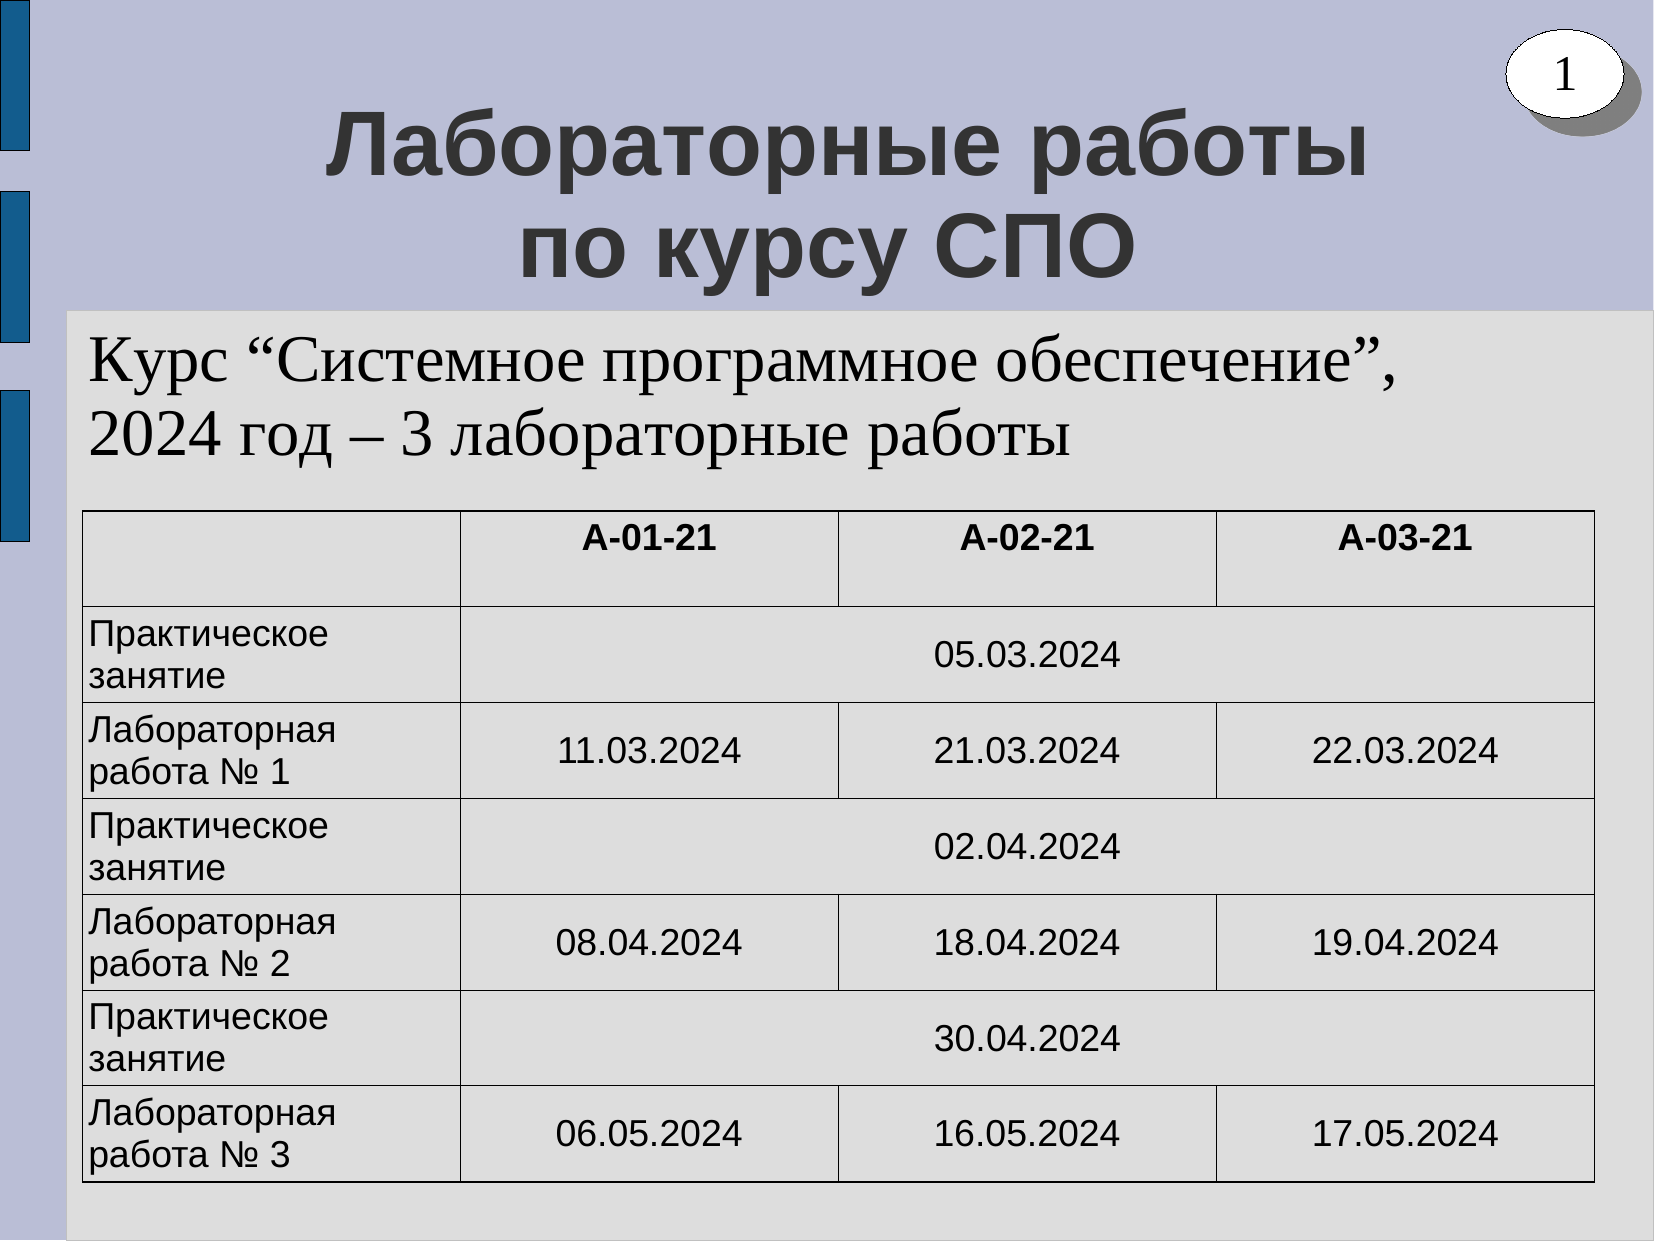

1
# Лабораторные работы по курсу СПО
Курс “Системное программное обеспечение”,
2024 год – 3 лабораторные работы
| | A-01-21 | A-02-21 | A-03-21 |
| --- | --- | --- | --- |
| Практическое занятие | 05.03.2024 | | |
| Лабораторная работа № 1 | 11.03.2024 | 21.03.2024 | 22.03.2024 |
| Практическое занятие | 02.04.2024 | | |
| Лабораторная работа № 2 | 08.04.2024 | 18.04.2024 | 19.04.2024 |
| Практическое занятие | 30.04.2024 | | |
| Лабораторная работа № 3 | 06.05.2024 | 16.05.2024 | 17.05.2024 |